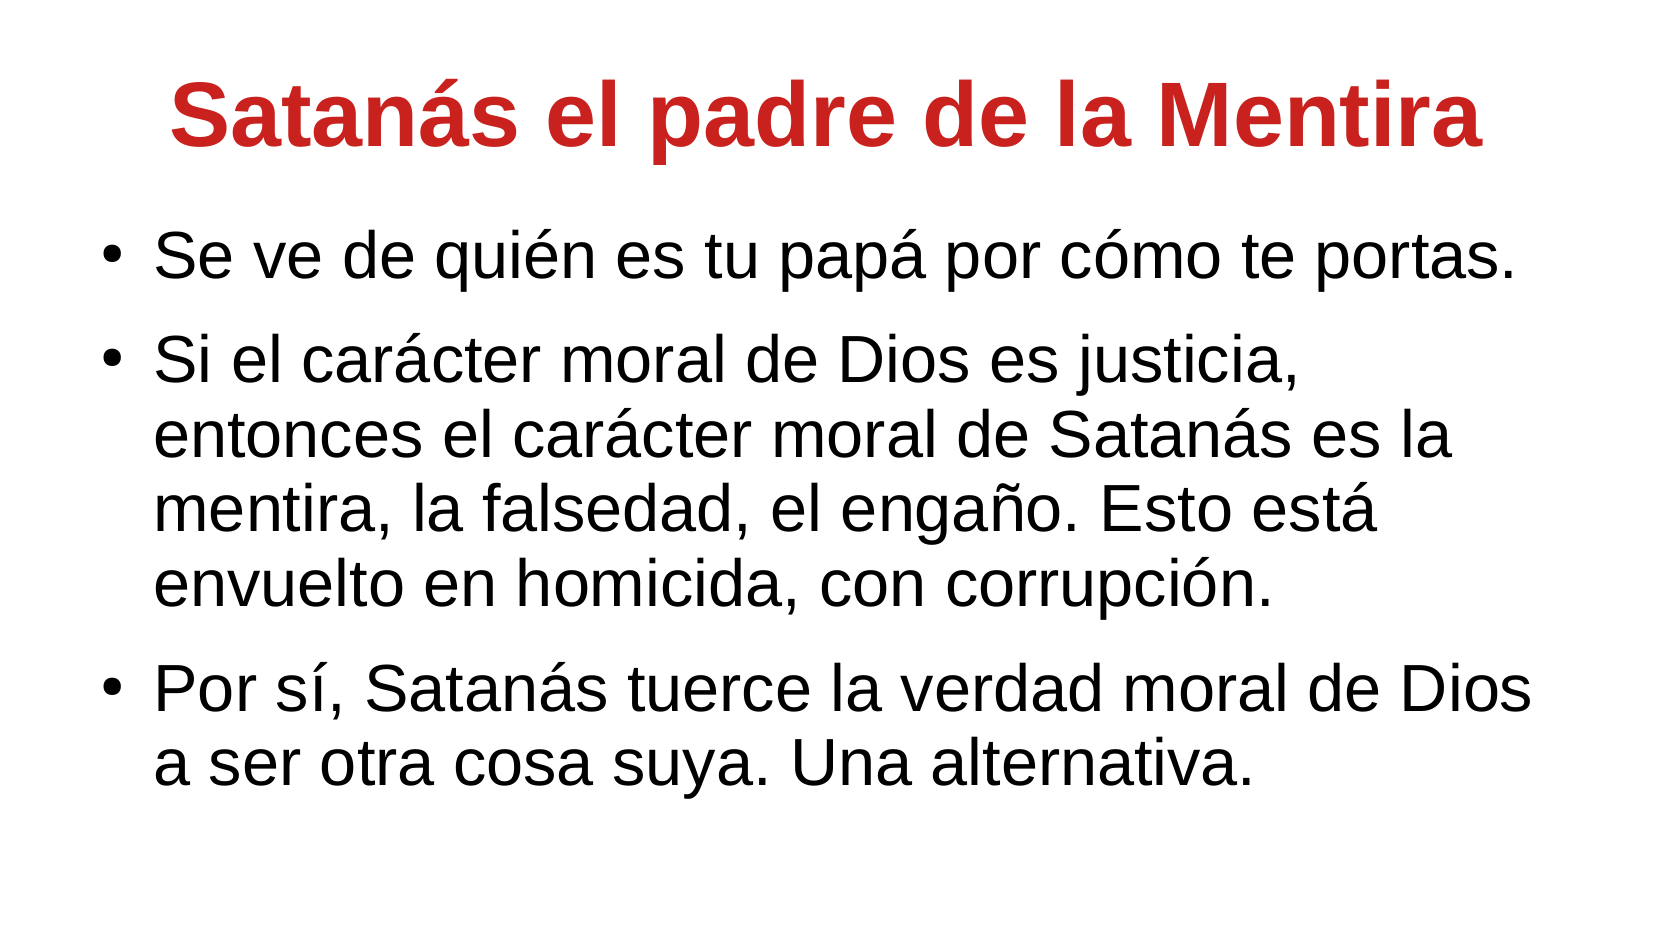

# Satanás el padre de la Mentira
Se ve de quién es tu papá por cómo te portas.
Si el carácter moral de Dios es justicia, entonces el carácter moral de Satanás es la mentira, la falsedad, el engaño. Esto está envuelto en homicida, con corrupción.
Por sí, Satanás tuerce la verdad moral de Dios a ser otra cosa suya. Una alternativa.